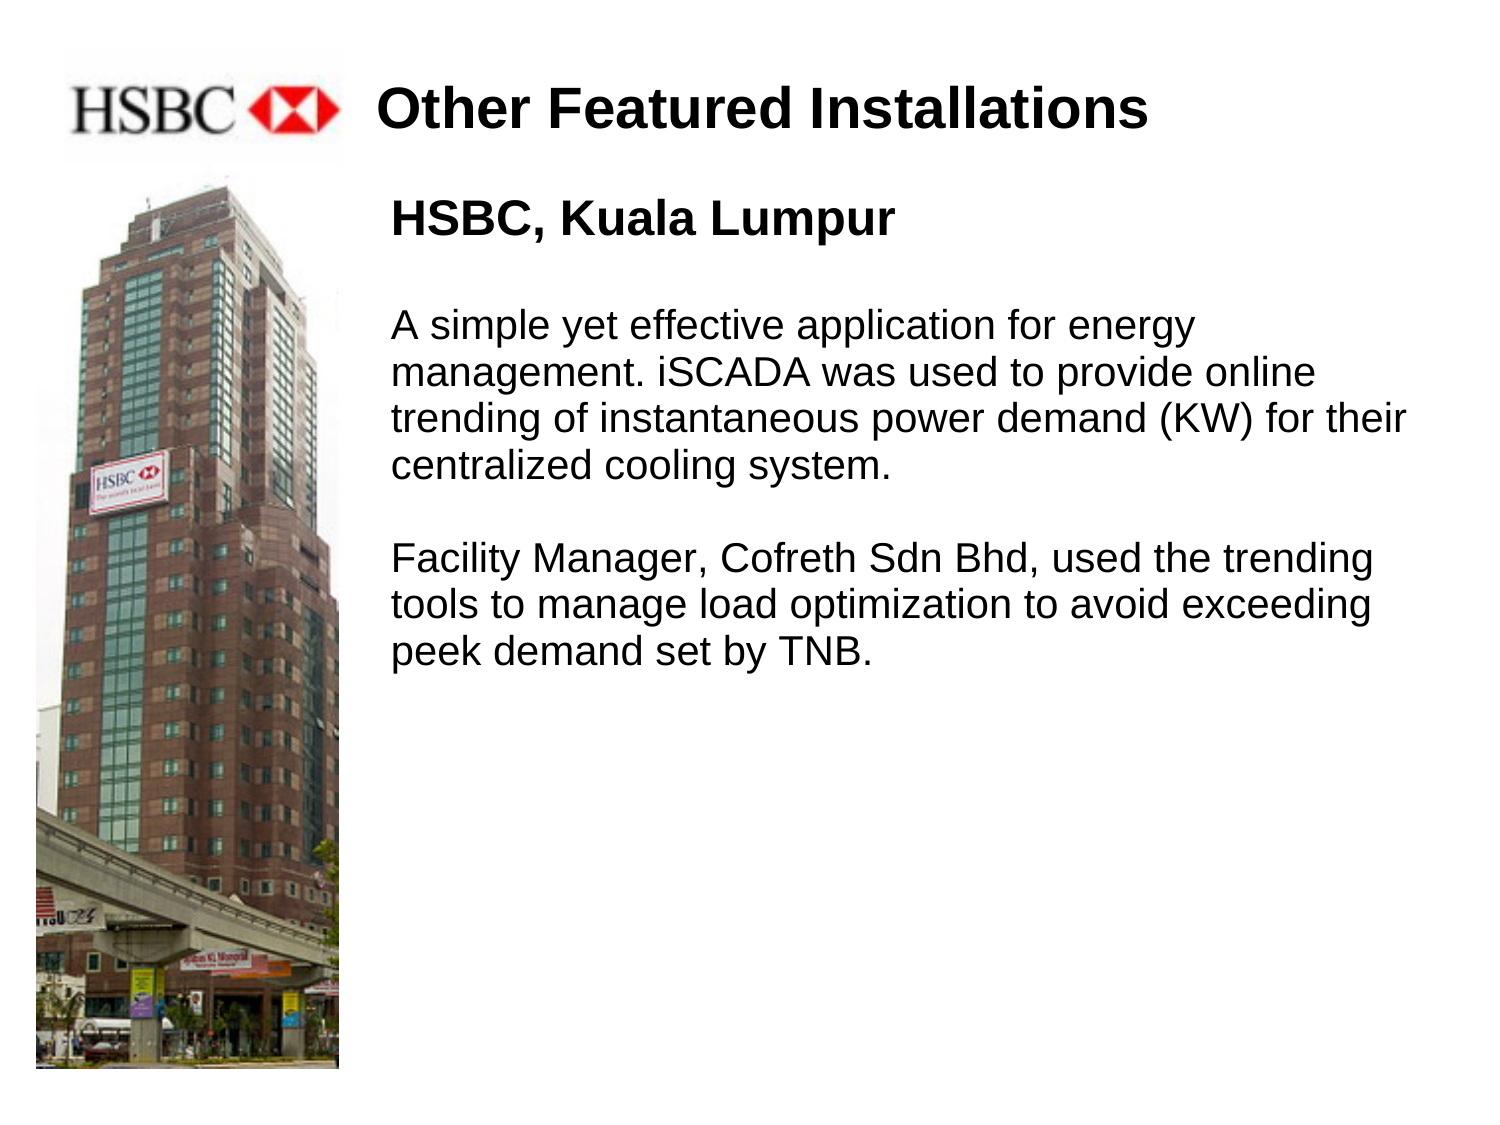

Other Featured Installations
HSBC, Kuala Lumpur
A simple yet effective application for energy management. iSCADA was used to provide online trending of instantaneous power demand (KW) for their centralized cooling system.
Facility Manager, Cofreth Sdn Bhd, used the trending tools to manage load optimization to avoid exceeding peek demand set by TNB.